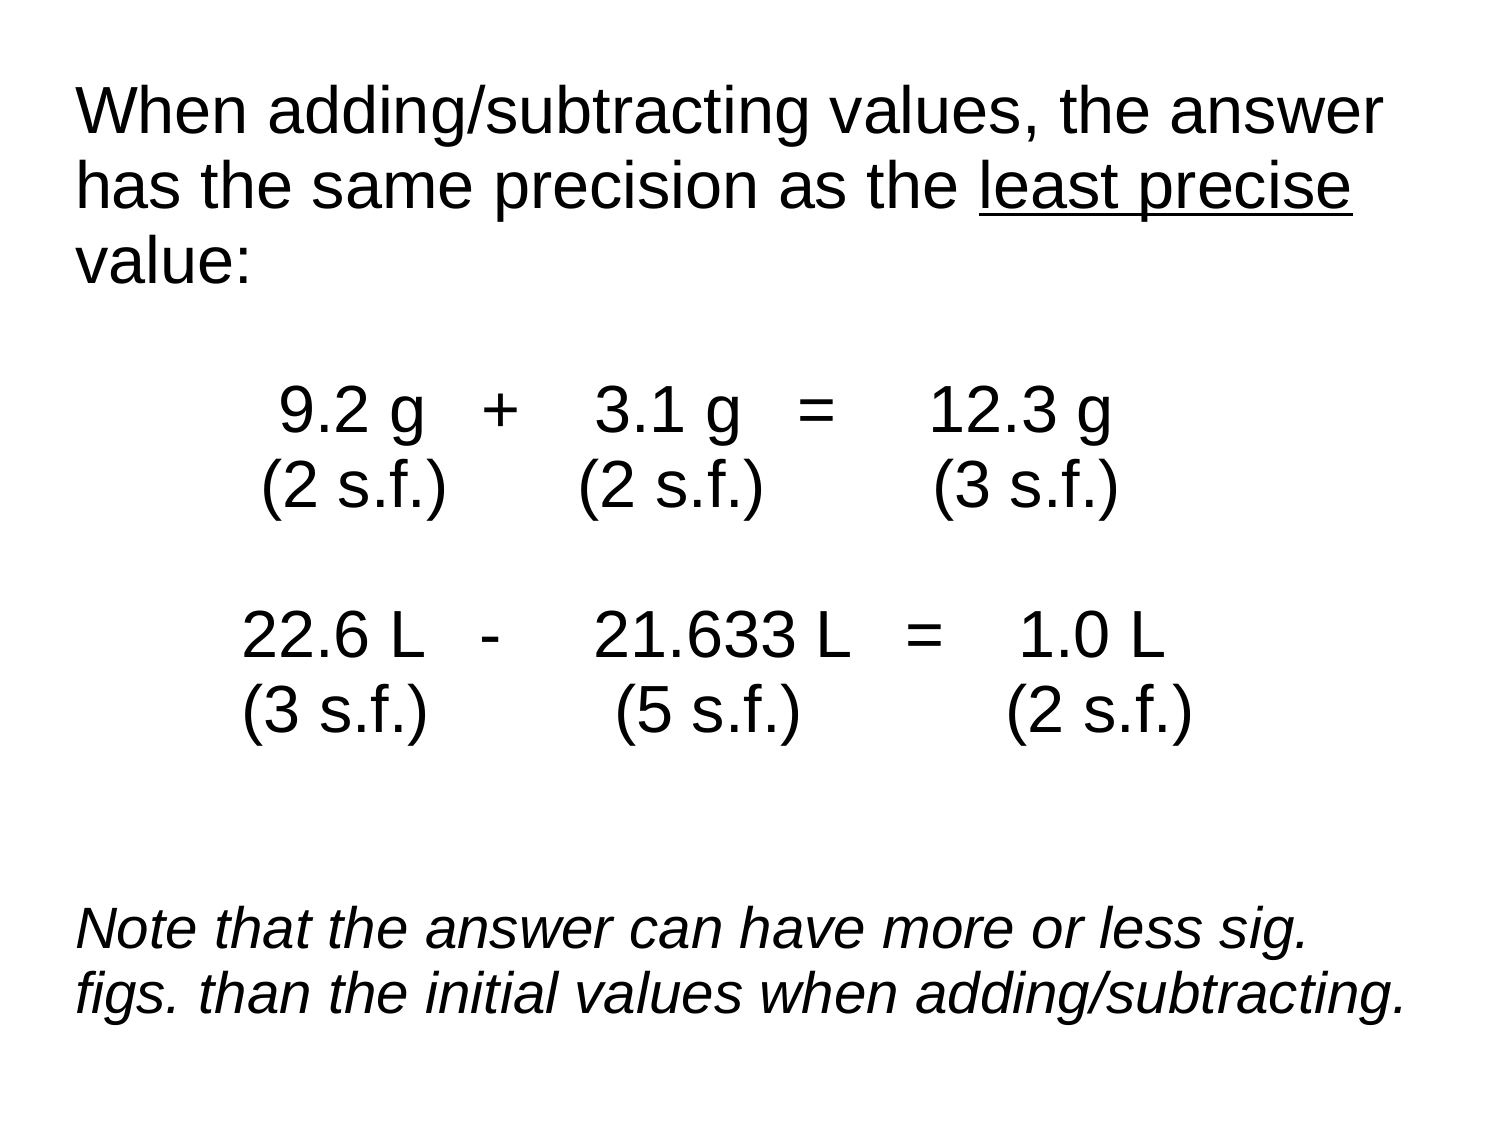

# When adding/subtracting values, the answer has the same precision as the least precise value:
 9.2 g + 3.1 g = 12.3 g
 (2 s.f.) (2 s.f.) (3 s.f.)
 22.6 L - 21.633 L = 1.0 L
 (3 s.f.) (5 s.f.) (2 s.f.)
Note that the answer can have more or less sig. figs. than the initial values when adding/subtracting.